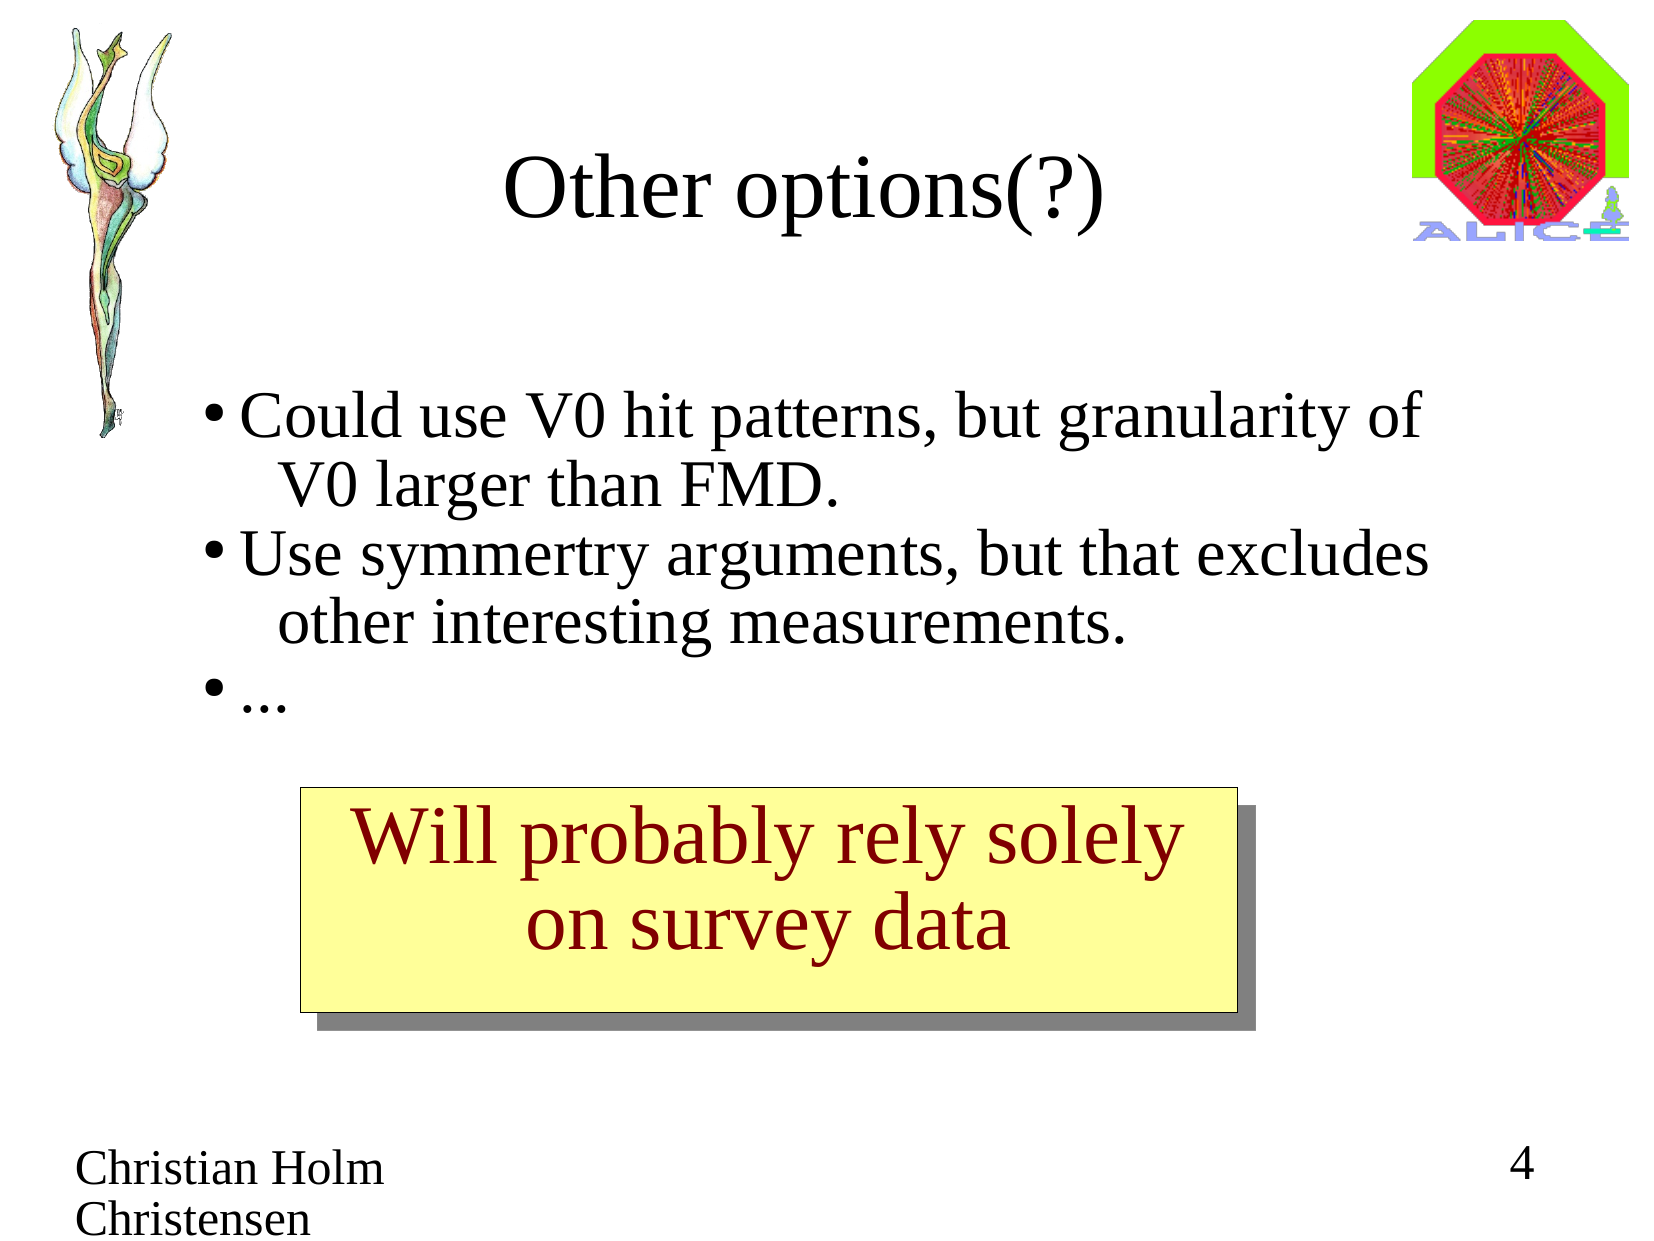

# Other options(?)
Could use V0 hit patterns, but granularity of V0 larger than FMD.
Use symmertry arguments, but that excludes other interesting measurements.
...
Will probably rely solely on survey data
Christian Holm Christensen